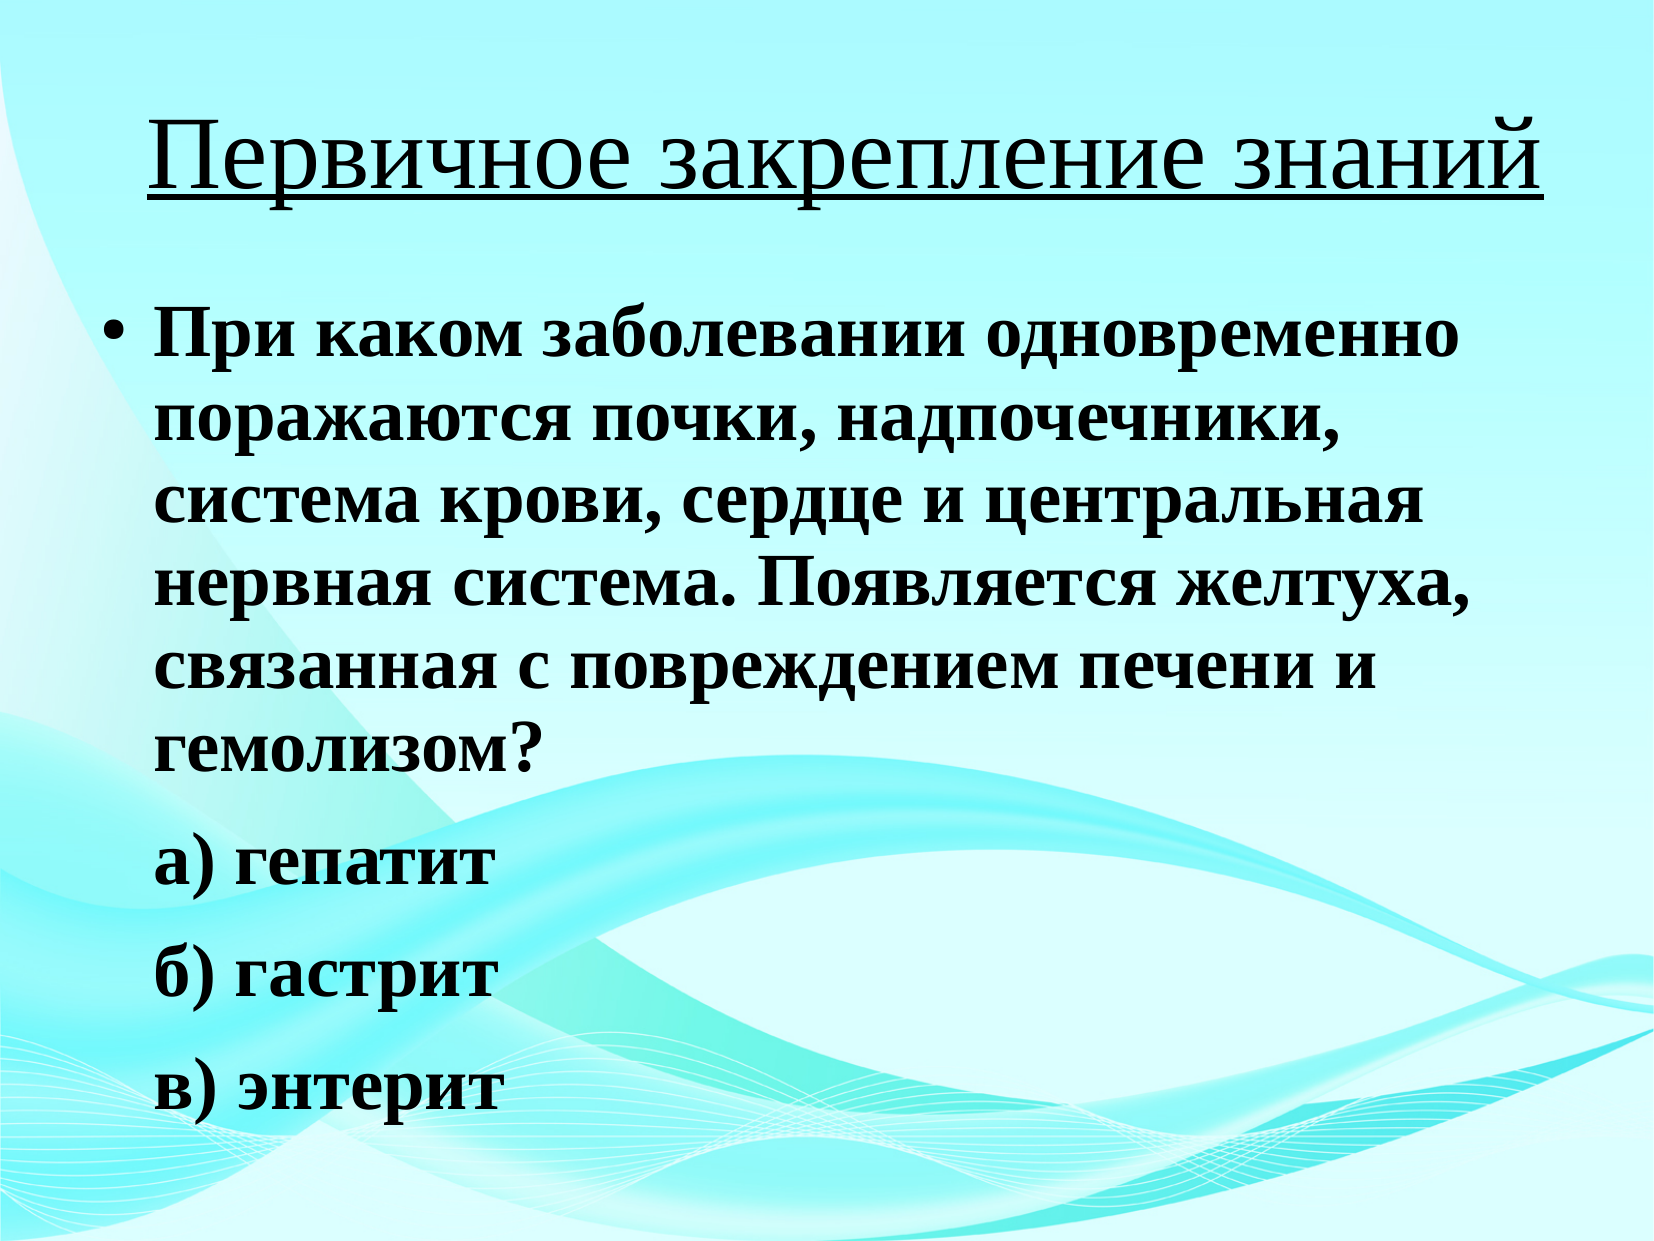

# Первичное закрепление знаний
При каком заболевании одновременно поражаются почки, надпочечники, система крови, сердце и центральная нервная система. Появляется желтуха, связанная с повреждением печени и гемолизом?
а) гепатит
б) гастрит
в) энтерит